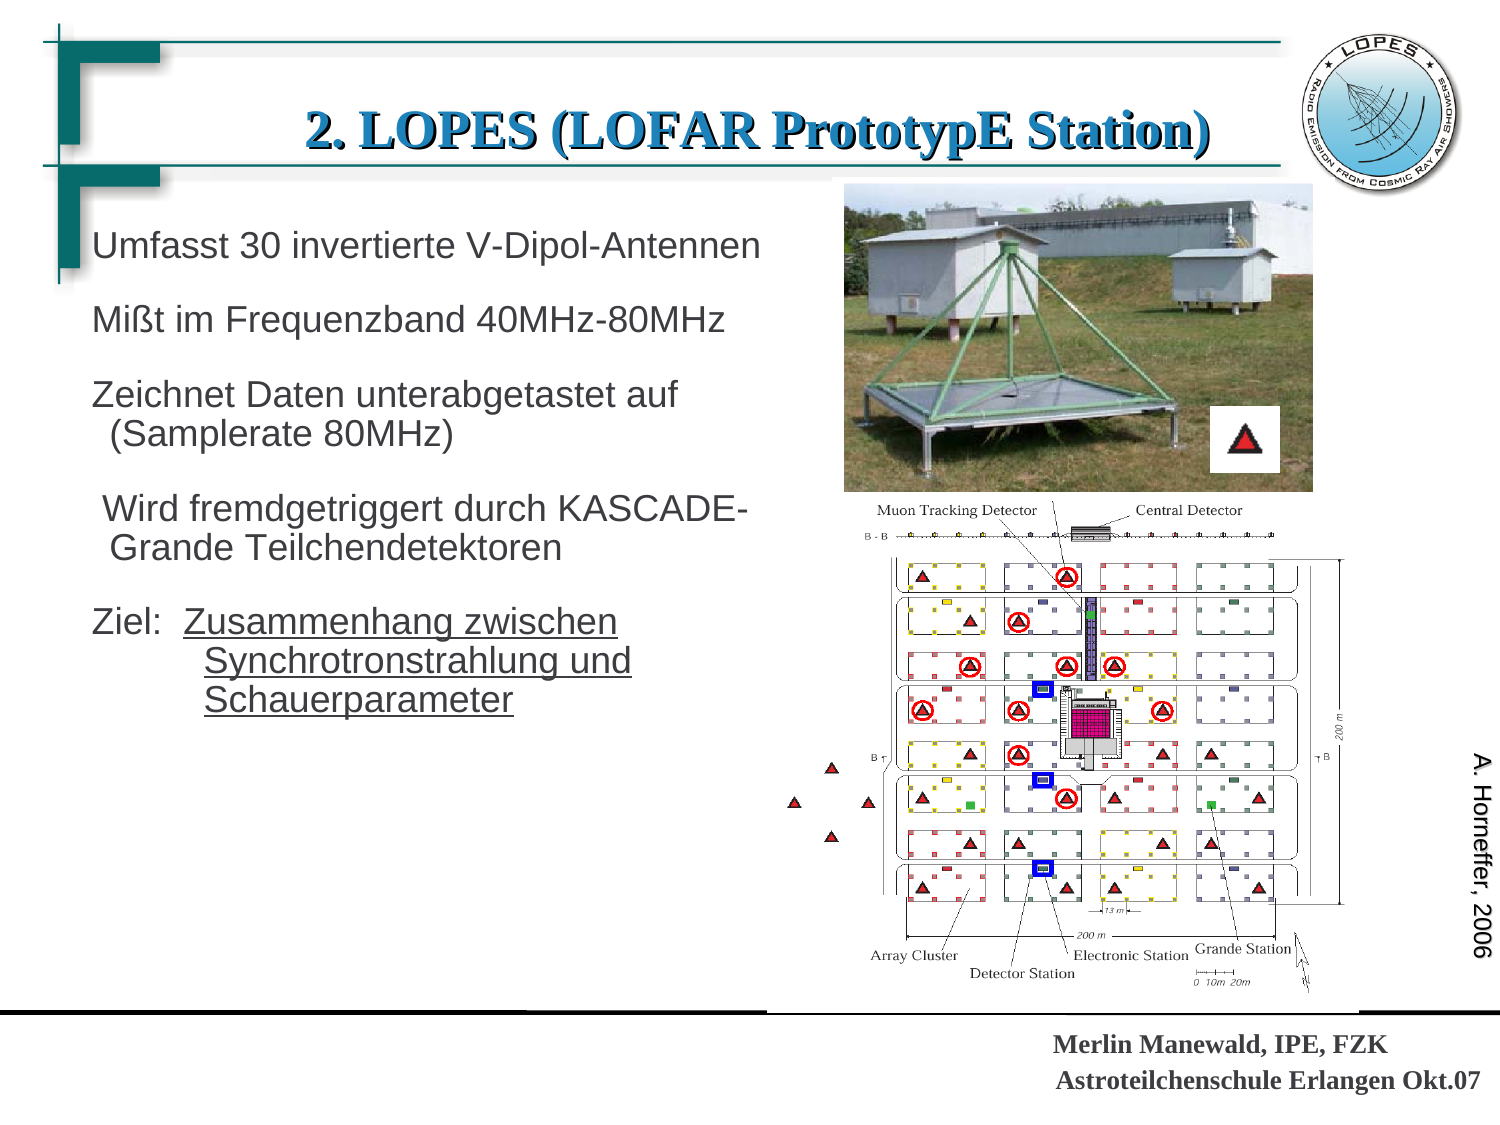

2. LOPES (LOFAR PrototypE Station)
Umfasst 30 invertierte V-Dipol-Antennen
Mißt im Frequenzband 40MHz-80MHz
Zeichnet Daten unterabgetastet auf (Samplerate 80MHz)
 Wird fremdgetriggert durch KASCADE-Grande Teilchendetektoren
Ziel: Zusammenhang zwischen
 Synchrotronstrahlung und Schauerparameter
A. Horneffer, 2006